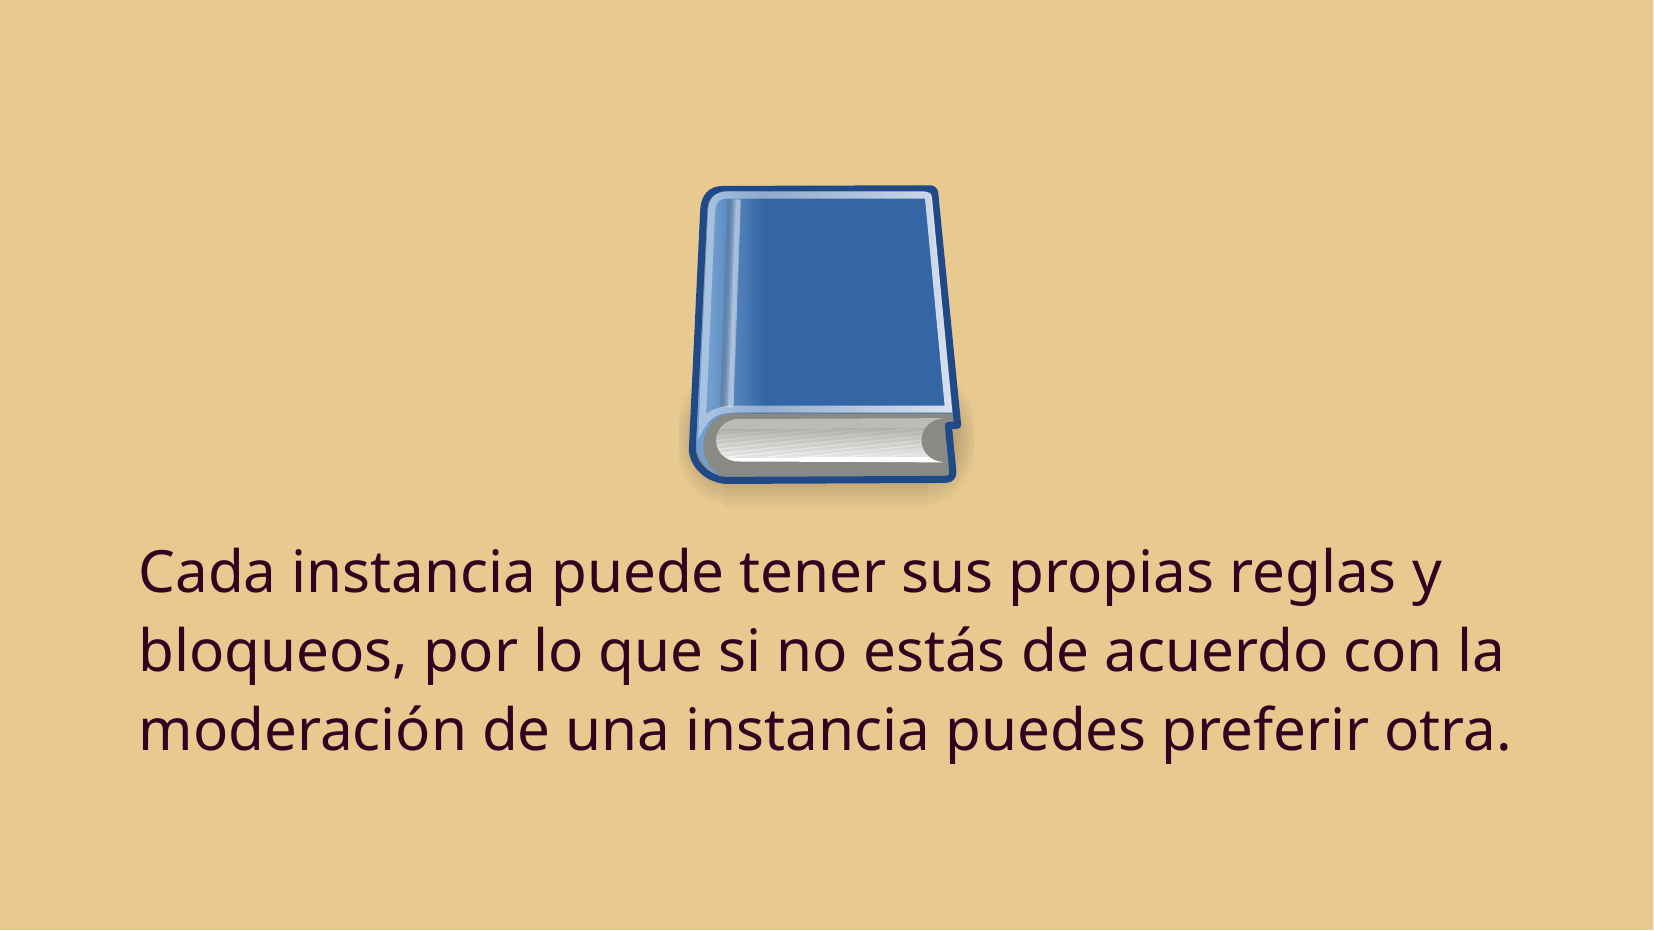

Cada instancia puede tener sus propias reglas y bloqueos, por lo que si no estás de acuerdo con la moderación de una instancia puedes preferir otra.